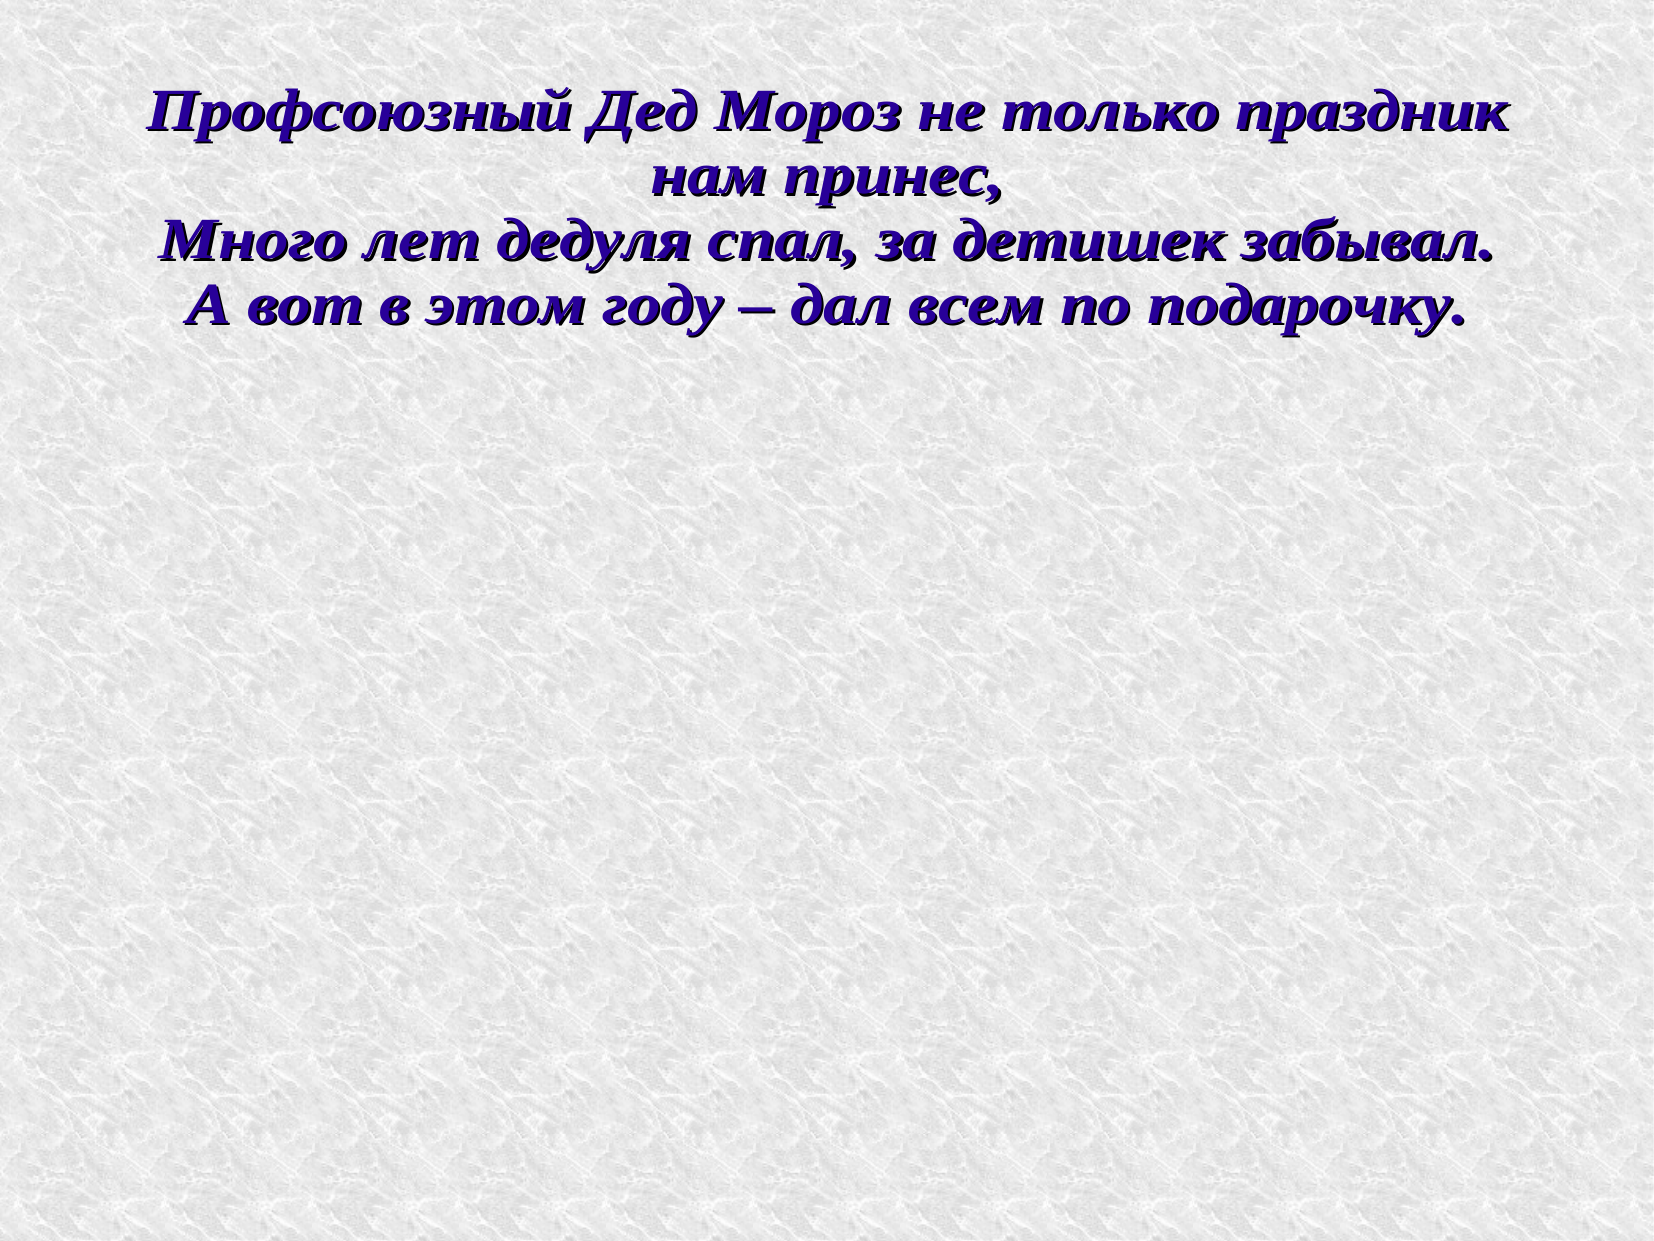

# Профсоюзный Дед Мороз не только праздник нам принес, Много лет дедуля спал, за детишек забывал. А вот в этом году – дал всем по подарочку.